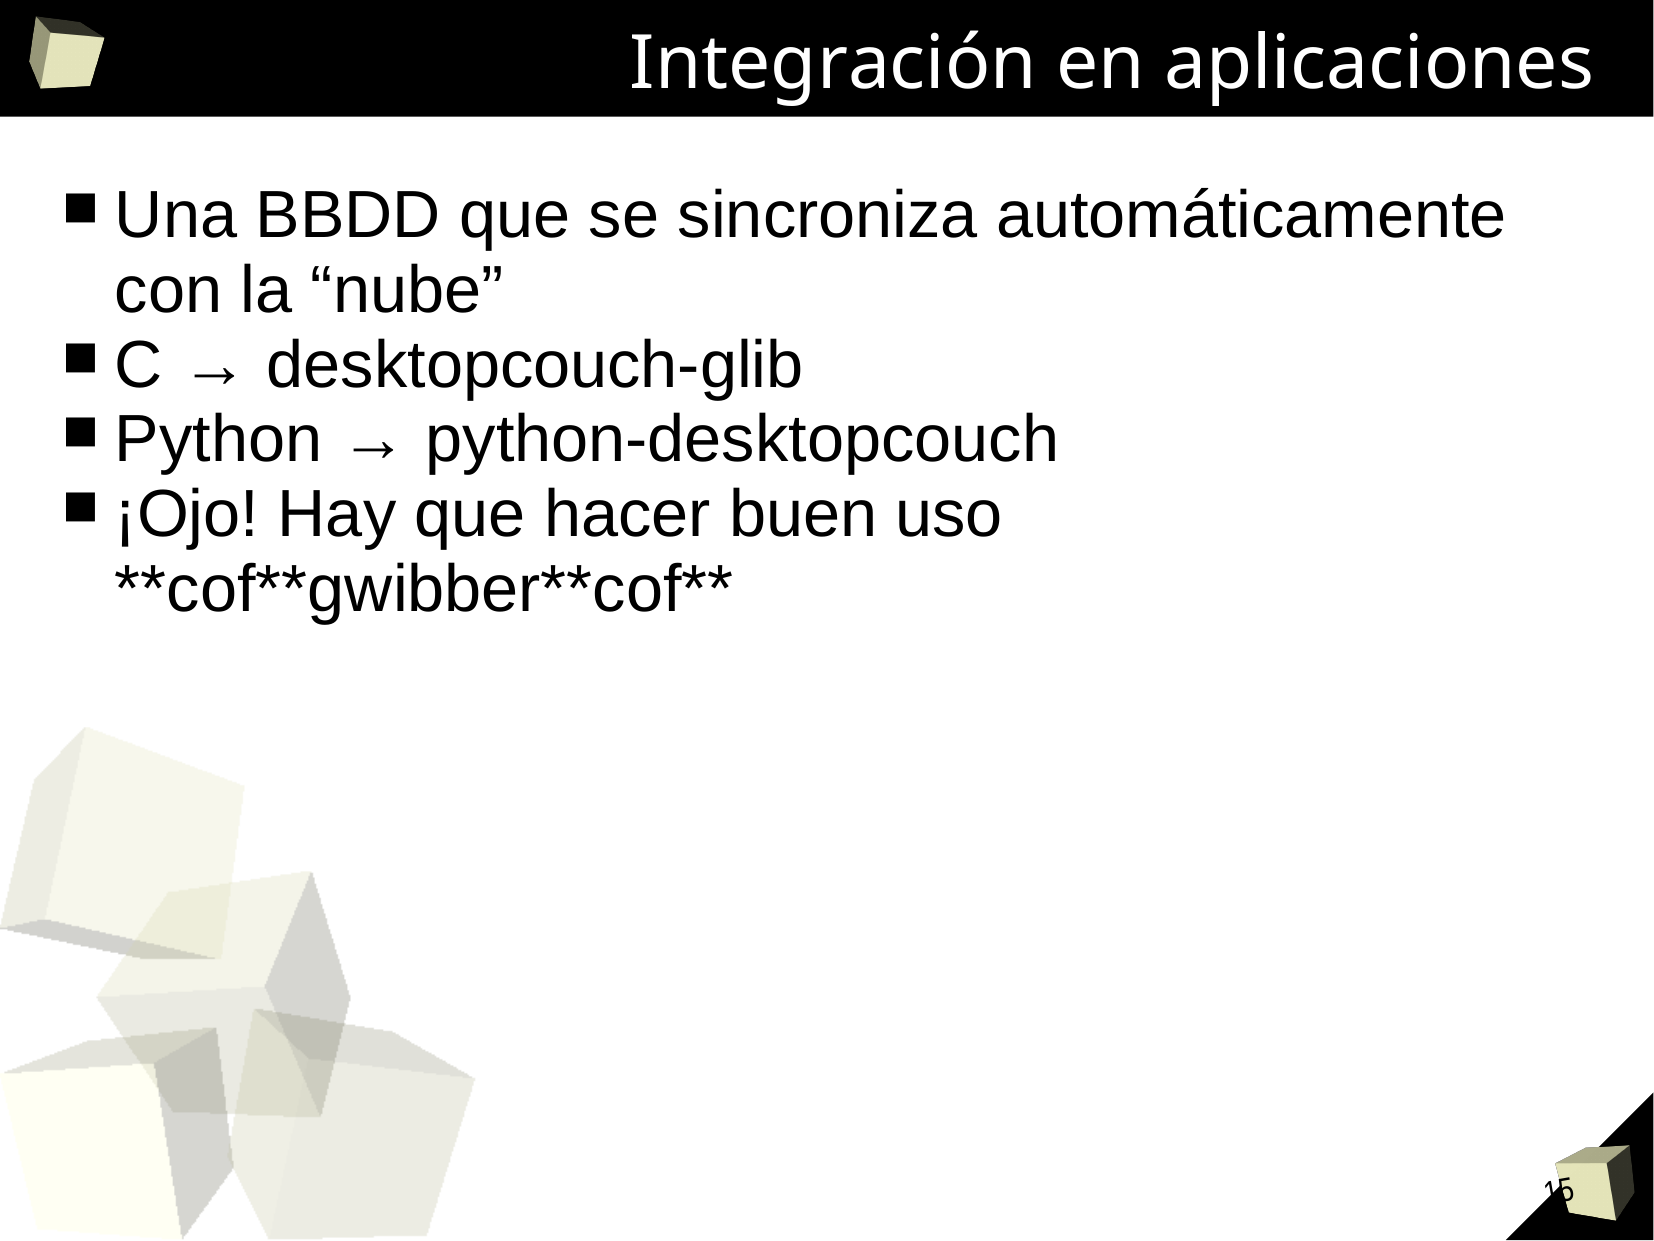

# Integración en aplicaciones
Una BBDD que se sincroniza automáticamente con la “nube”
C → desktopcouch-glib
Python → python-desktopcouch
¡Ojo! Hay que hacer buen uso **cof**gwibber**cof**